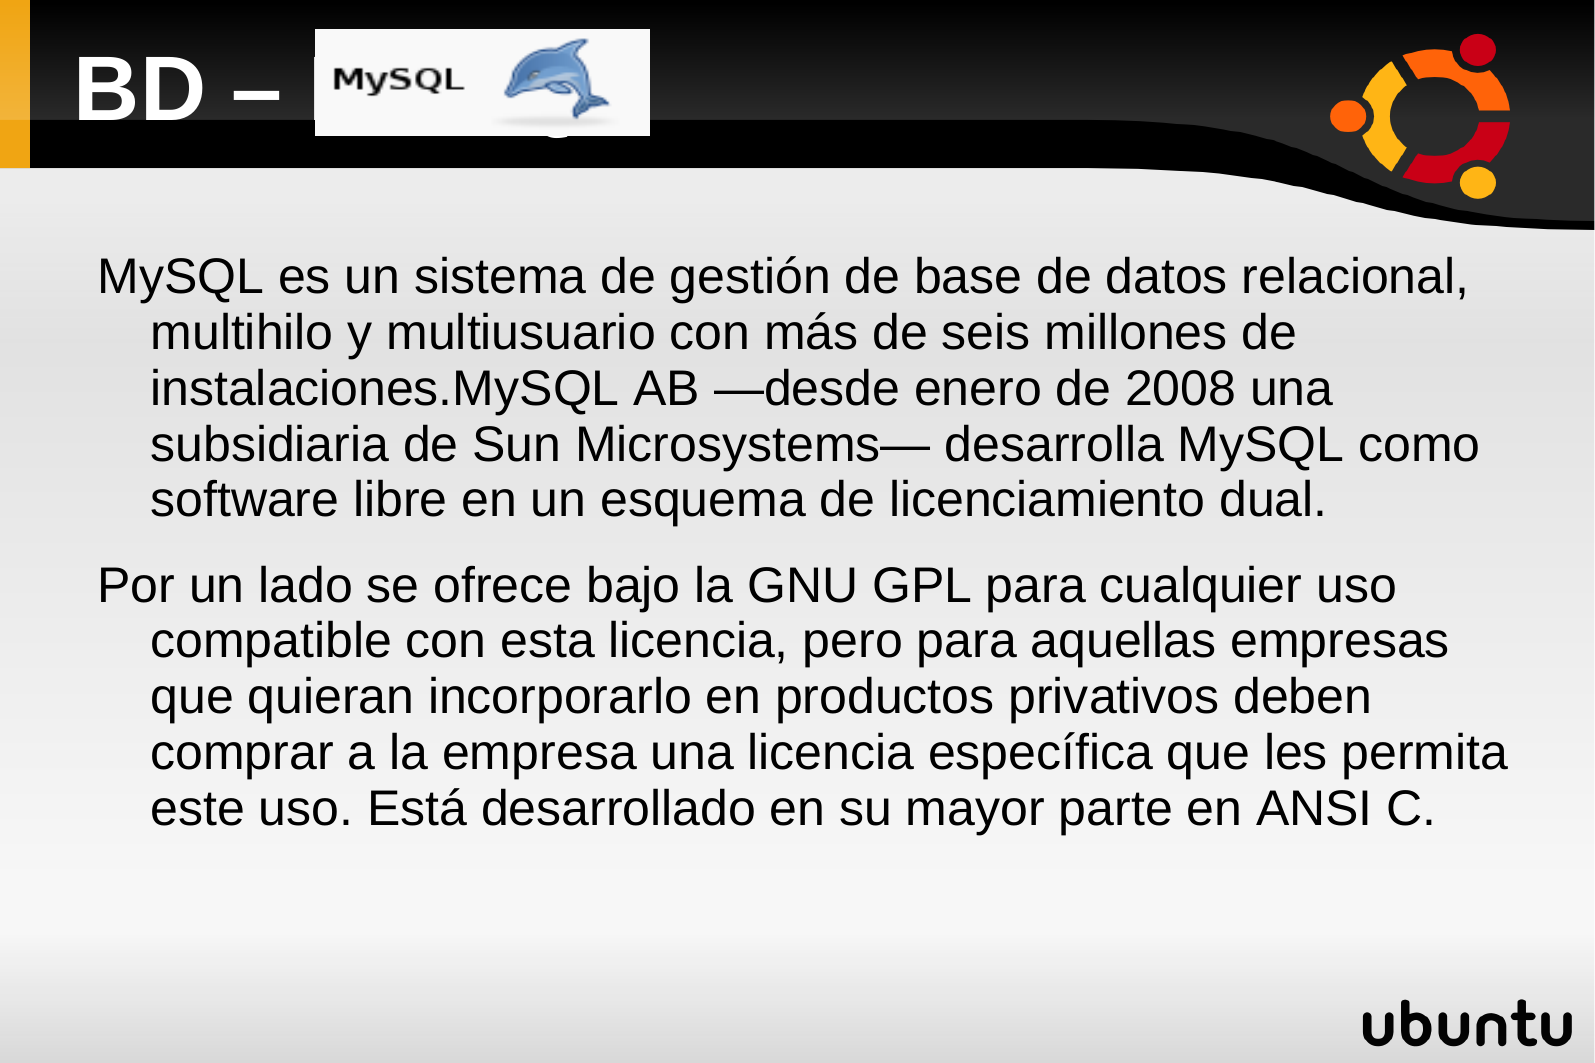

# BD – MYSQL
MySQL es un sistema de gestión de base de datos relacional, multihilo y multiusuario con más de seis millones de instalaciones.MySQL AB —desde enero de 2008 una subsidiaria de Sun Microsystems— desarrolla MySQL como software libre en un esquema de licenciamiento dual.
Por un lado se ofrece bajo la GNU GPL para cualquier uso compatible con esta licencia, pero para aquellas empresas que quieran incorporarlo en productos privativos deben comprar a la empresa una licencia específica que les permita este uso. Está desarrollado en su mayor parte en ANSI C.